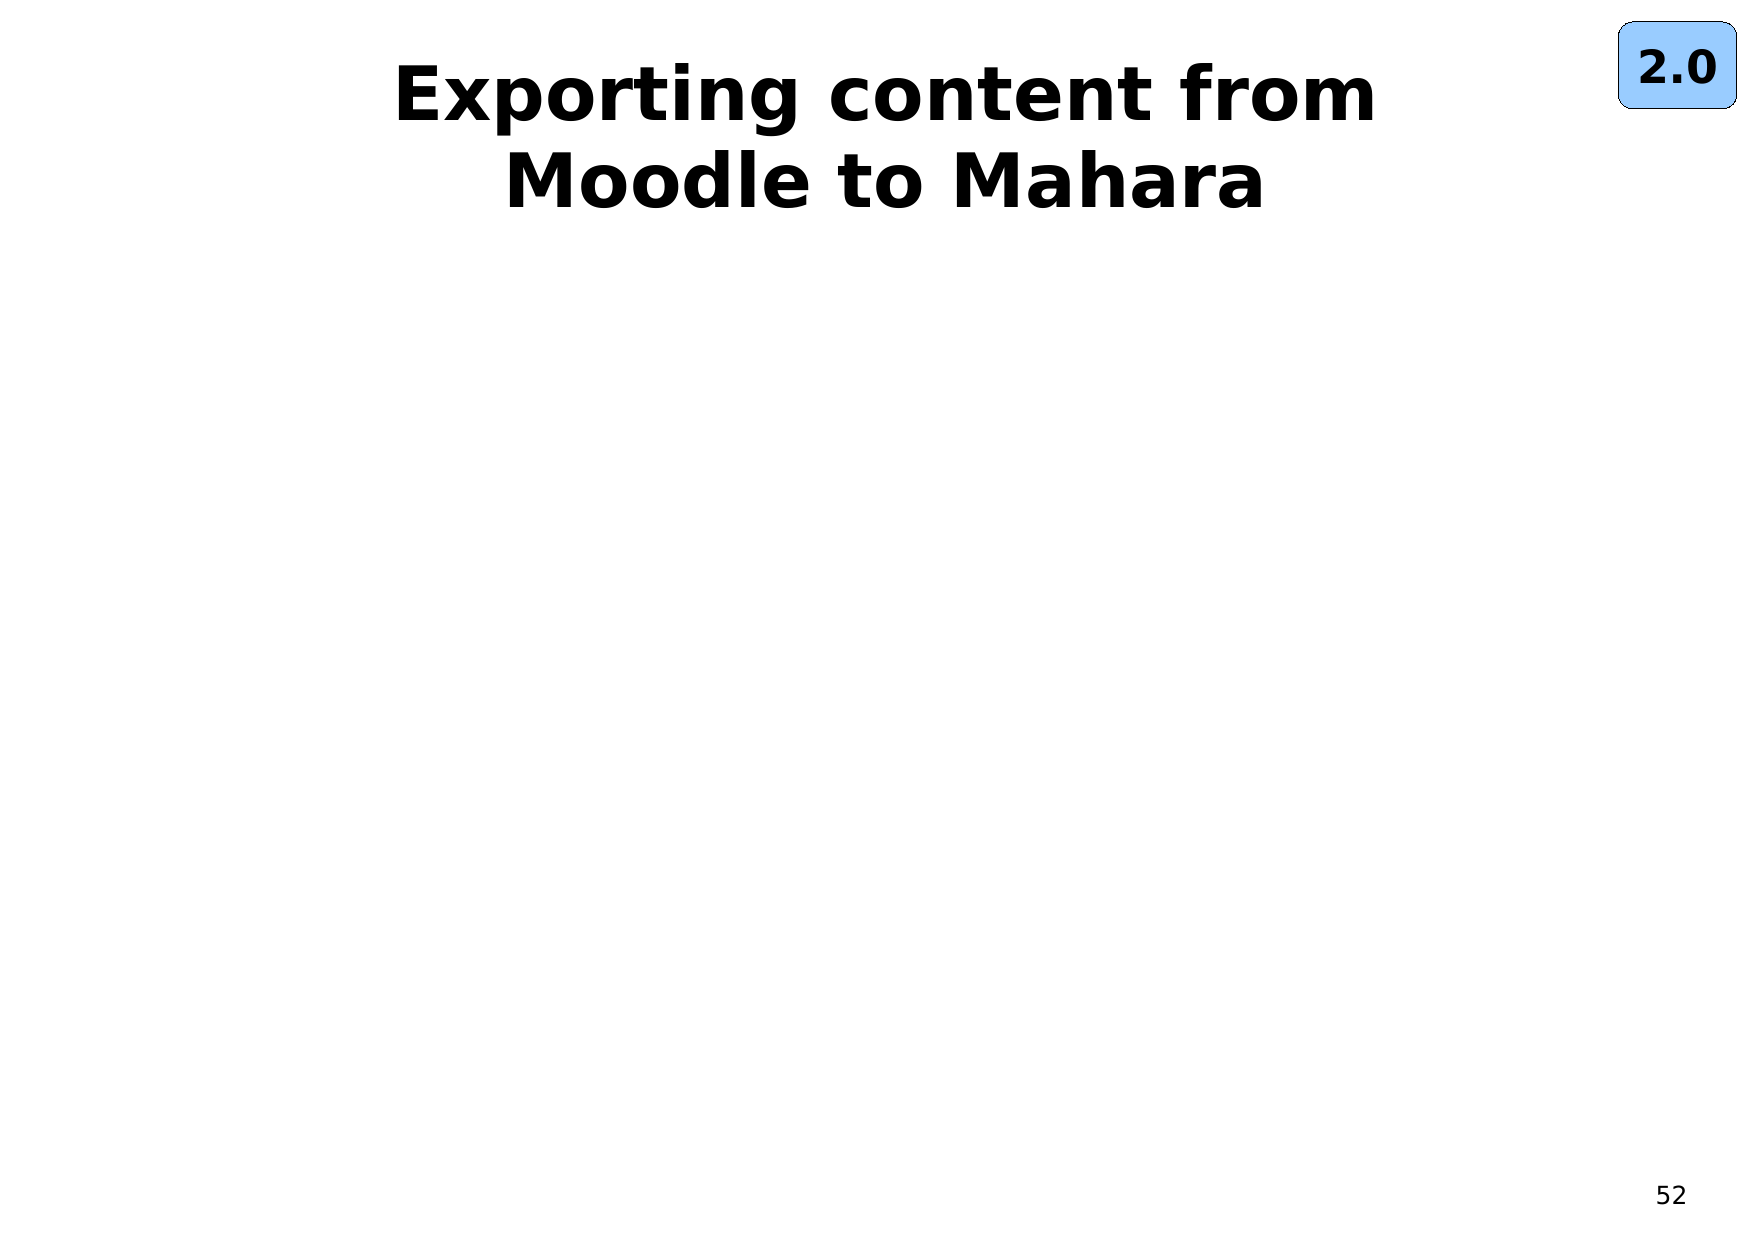

2.0
# Exporting content from Moodle to Mahara
52